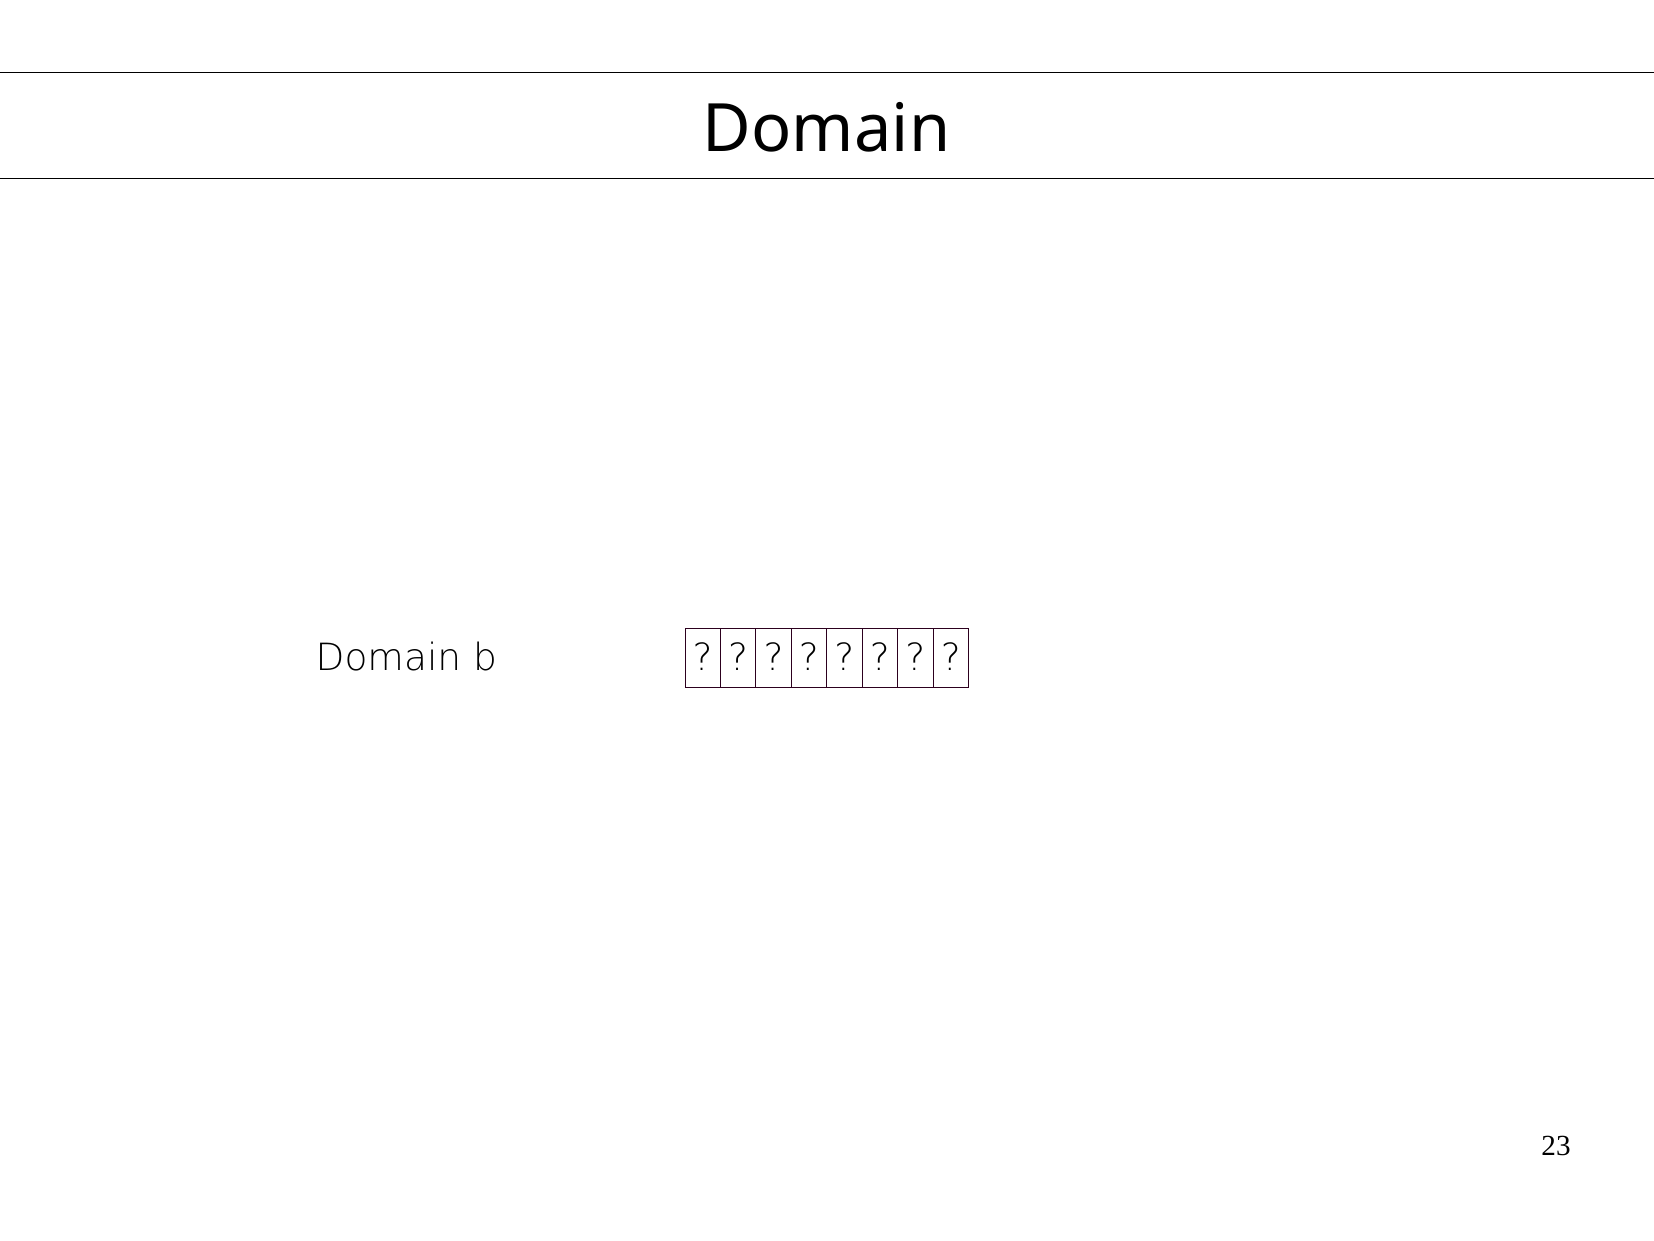

So we said a bitvector is a sequence of bits. But you you usally start with no information on the bits, which we represent by question marks
Domain
?
?
?
?
?
?
?
?
Domain b
23